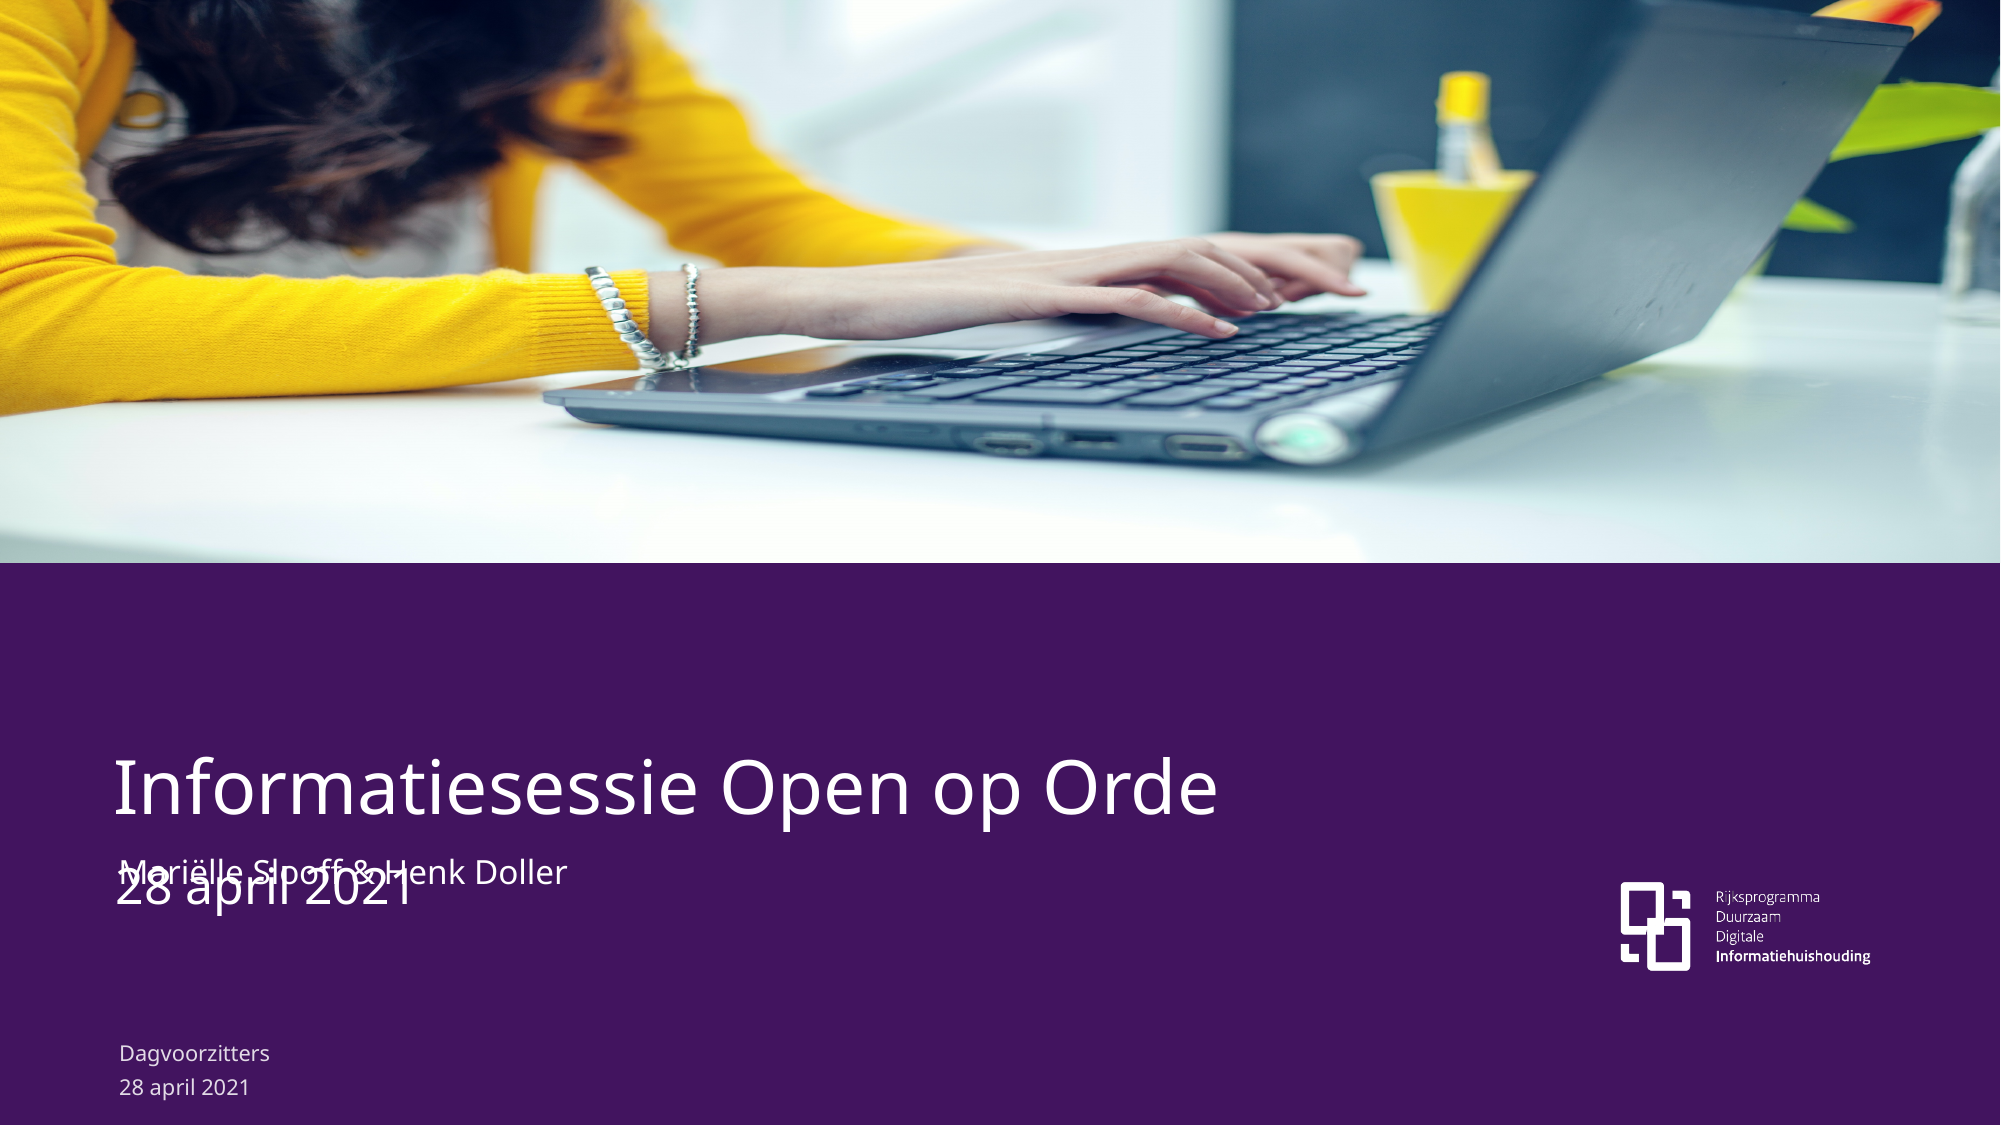

# Informatiesessie Open op Orde
28 april 2021
Mariëlle Slooff & Henk Doller
Dagvoorzitters
28 april 2021